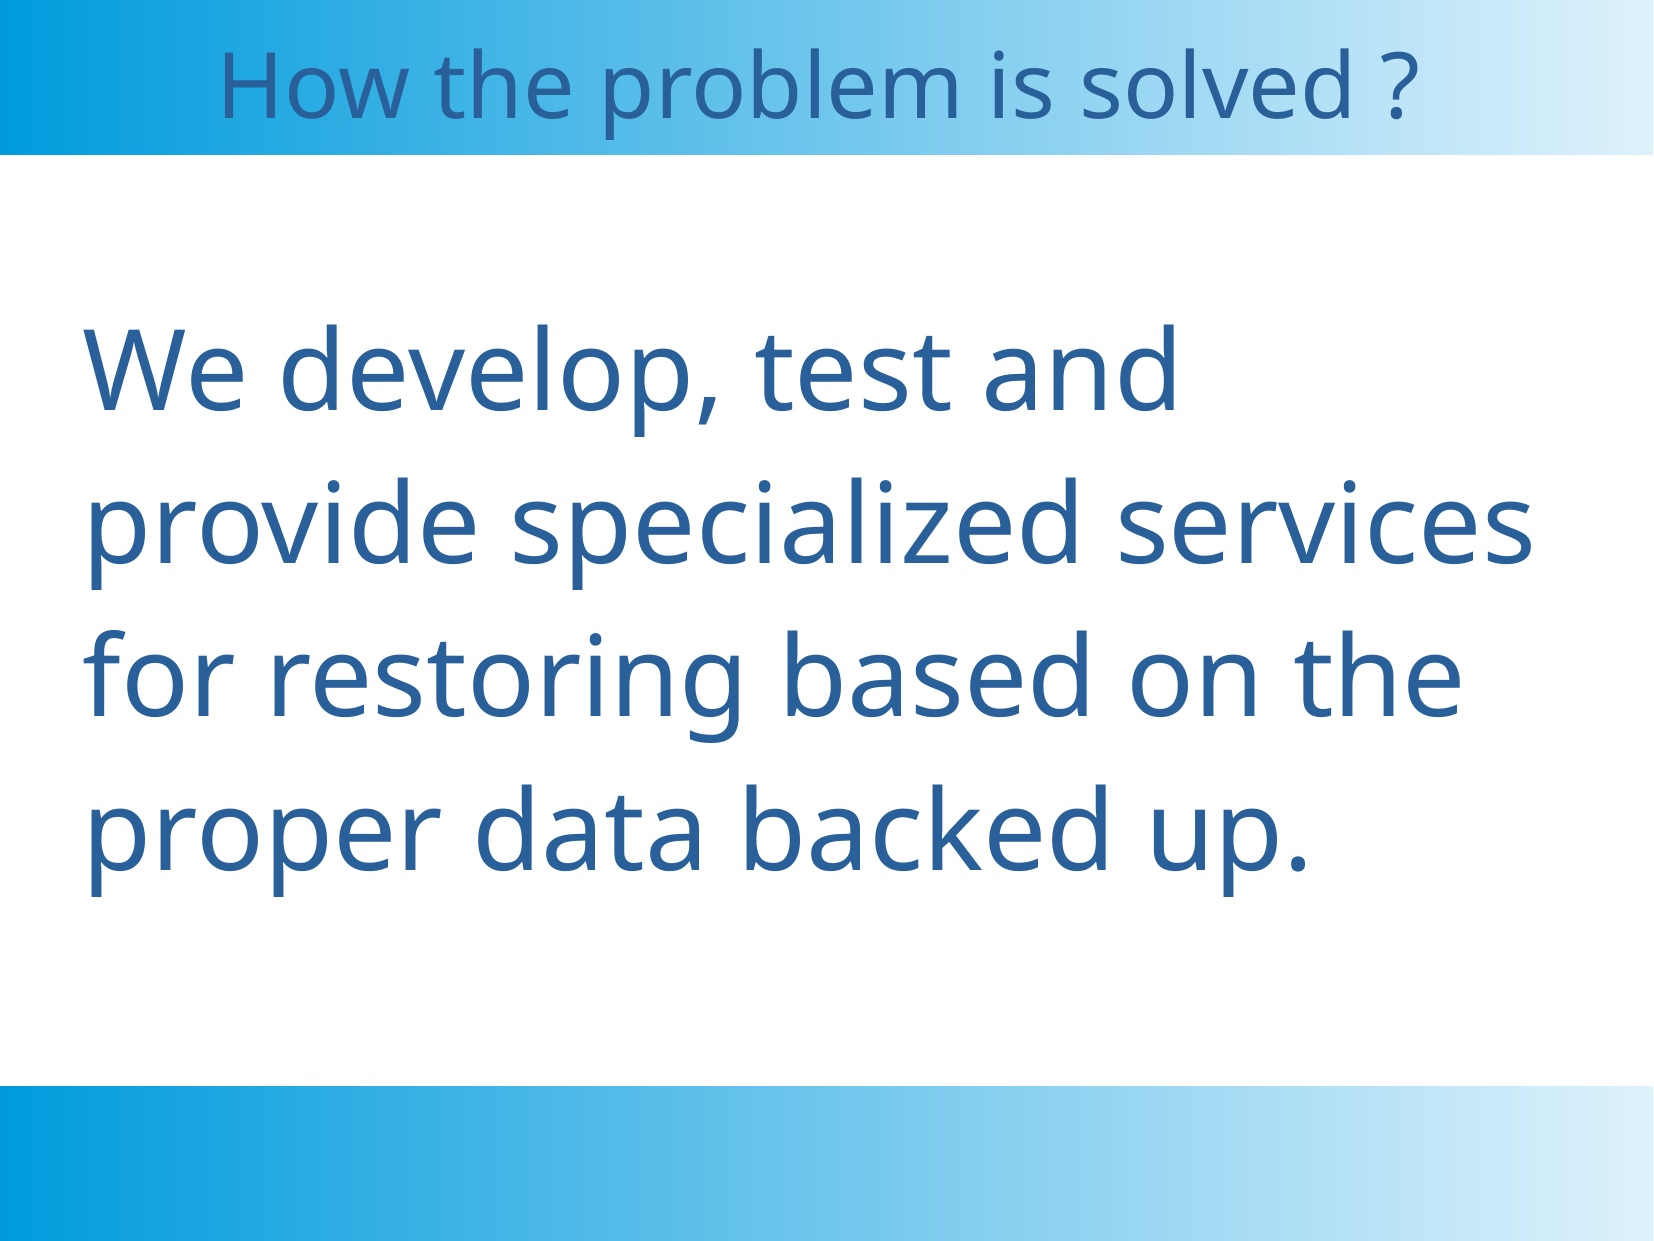

# How the problem is solved ?
We develop, test and provide specialized services for restoring based on the proper data backed up.